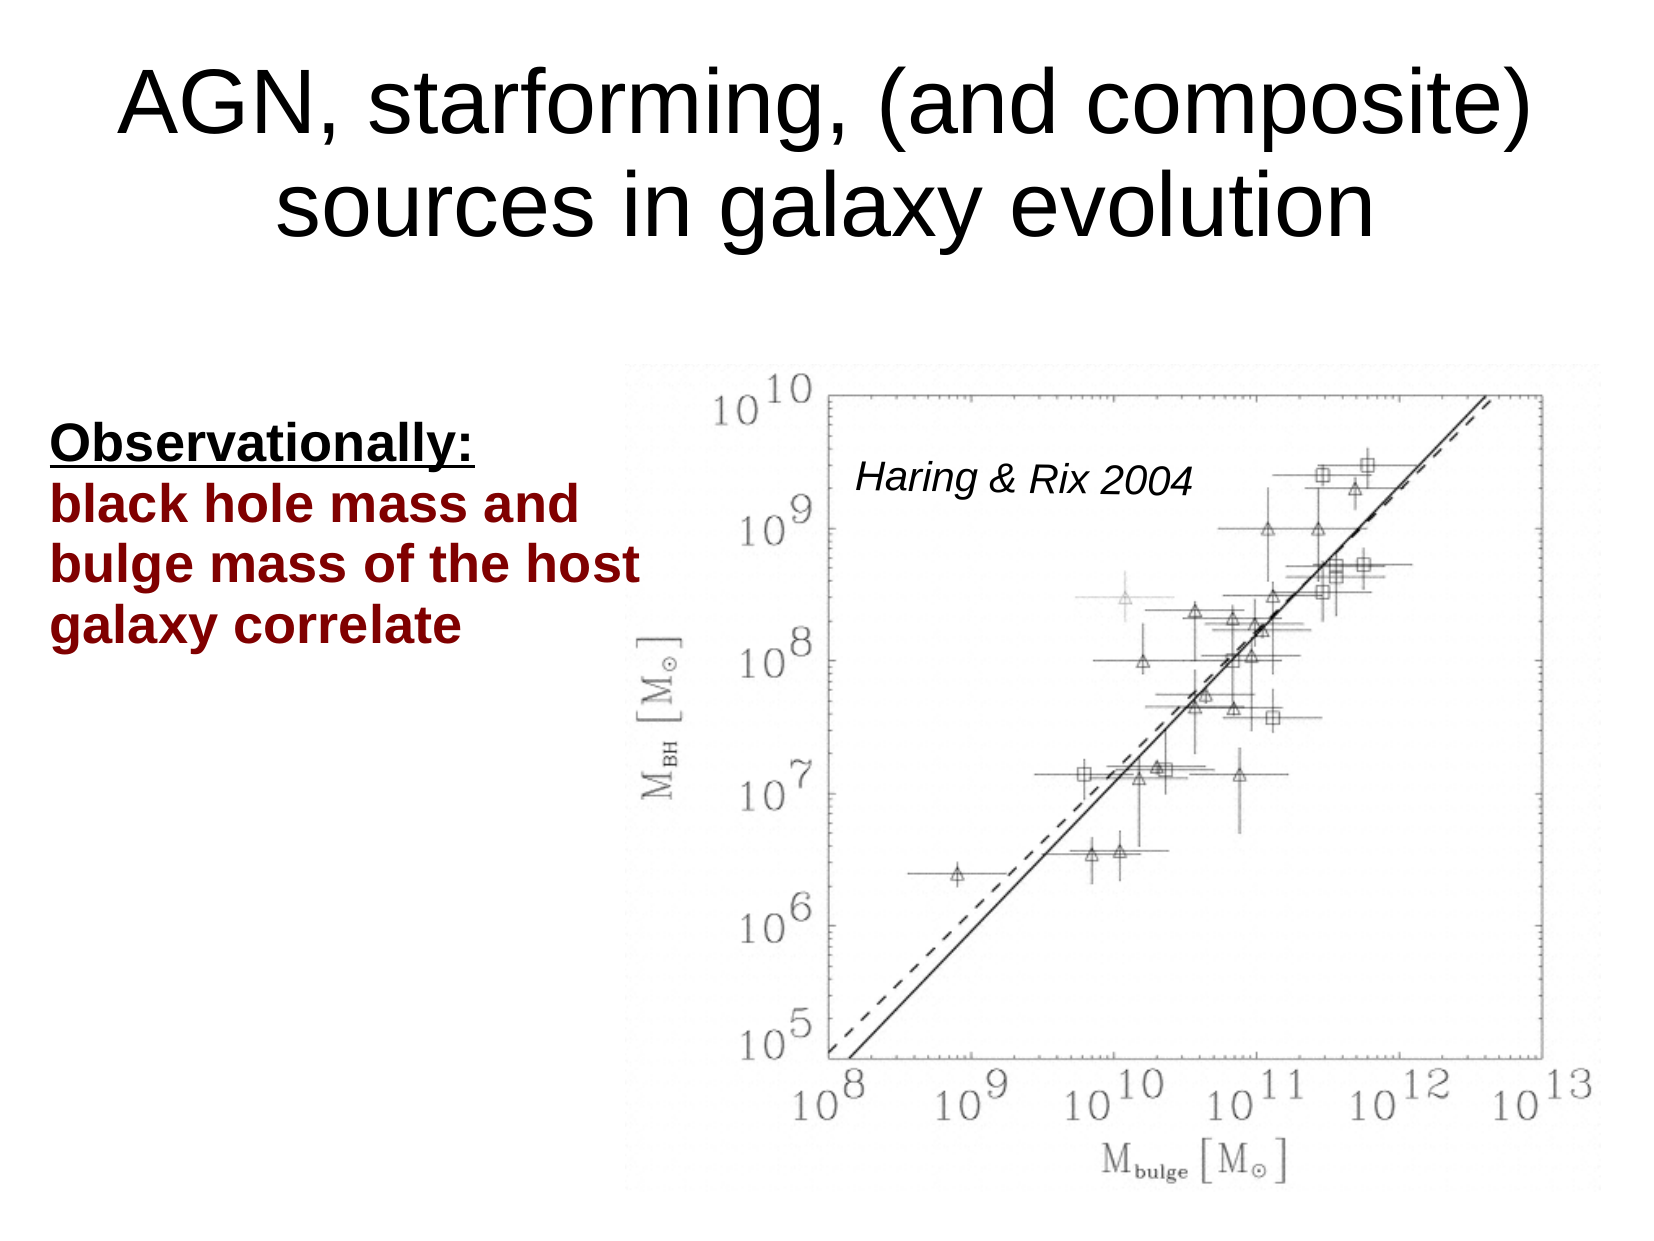

# AGN, starforming, (and composite) sources in galaxy evolution
Observationally:
black hole mass and bulge mass of the host galaxy correlate
Haring & Rix 2004